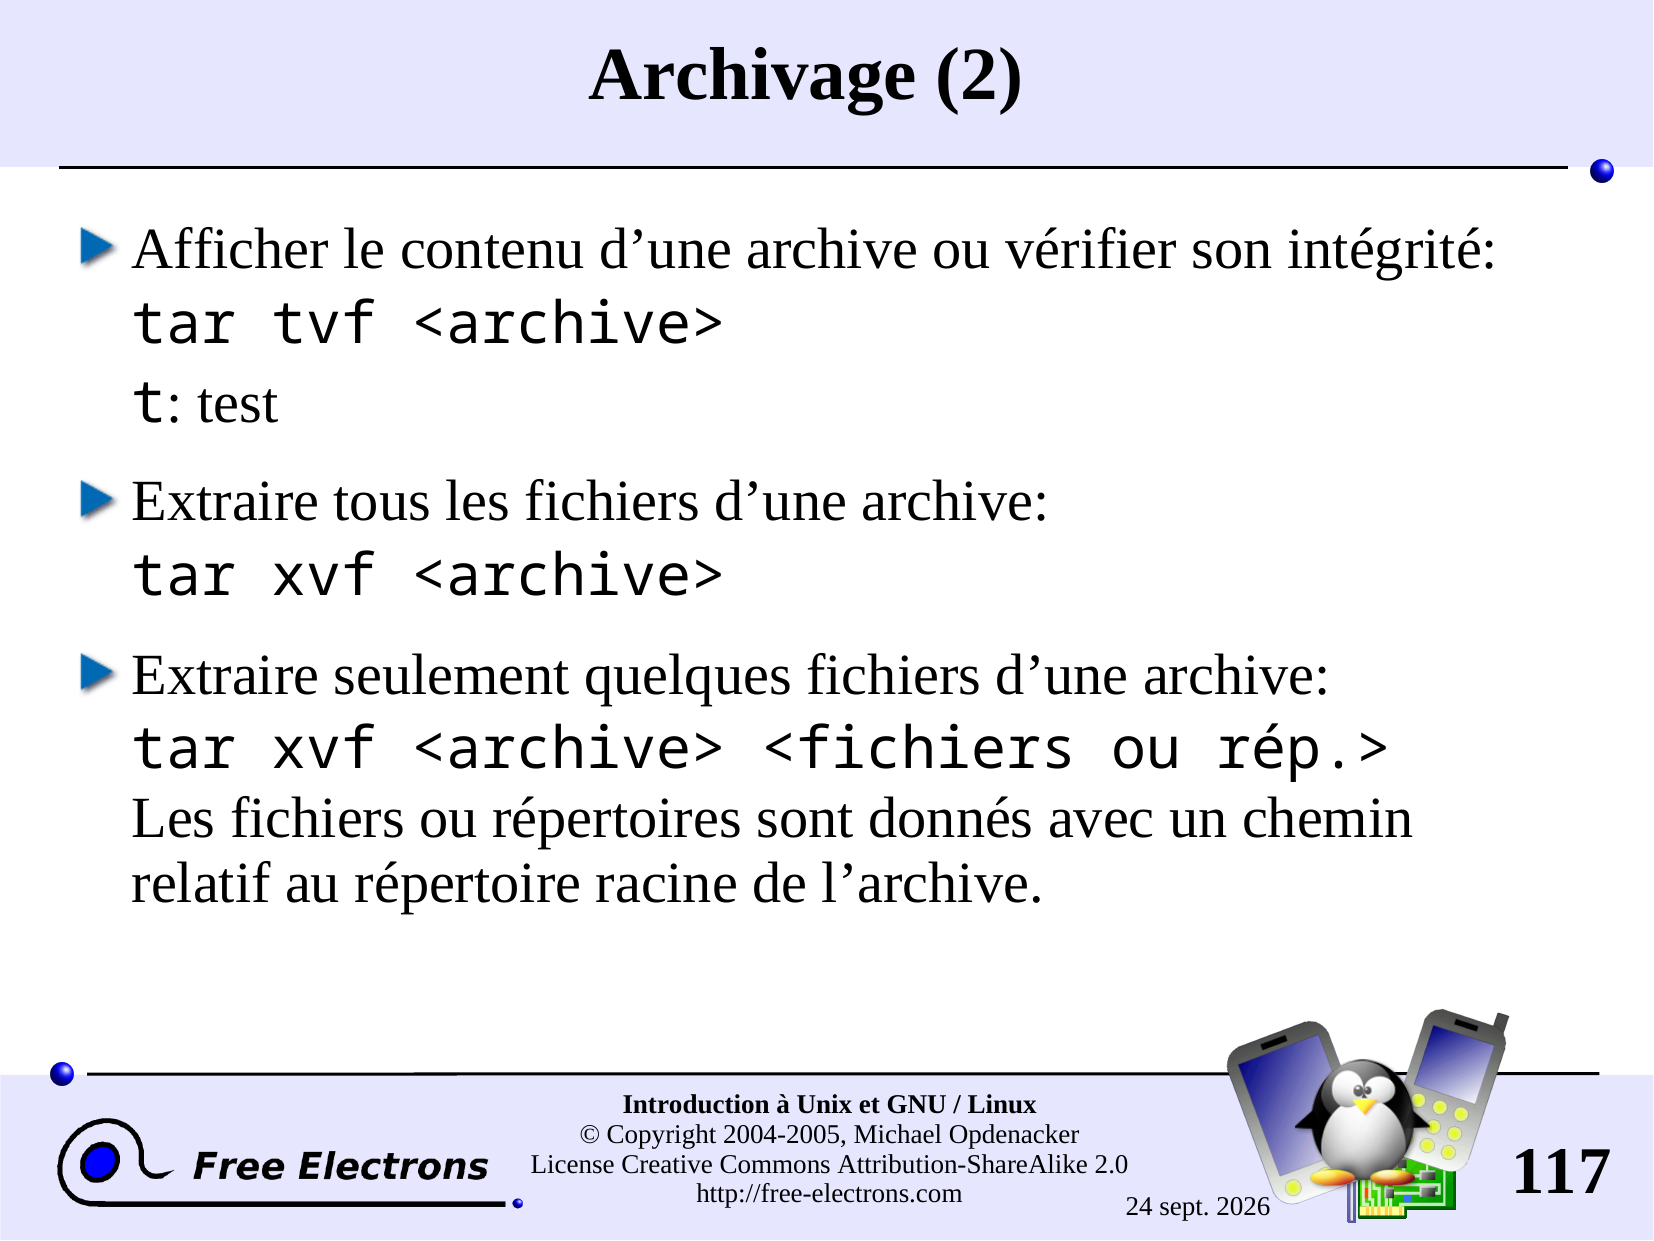

# Archivage (2)
Afficher le contenu d’une archive ou vérifier son intégrité:
tar tvf <archive>
t: test
Extraire tous les fichiers d’une archive:
tar xvf <archive>
Extraire seulement quelques fichiers d’une archive:
tar xvf <archive> <fichiers ou rép.>
Les fichiers ou répertoires sont donnés avec un chemin relatif au répertoire racine de l’archive.